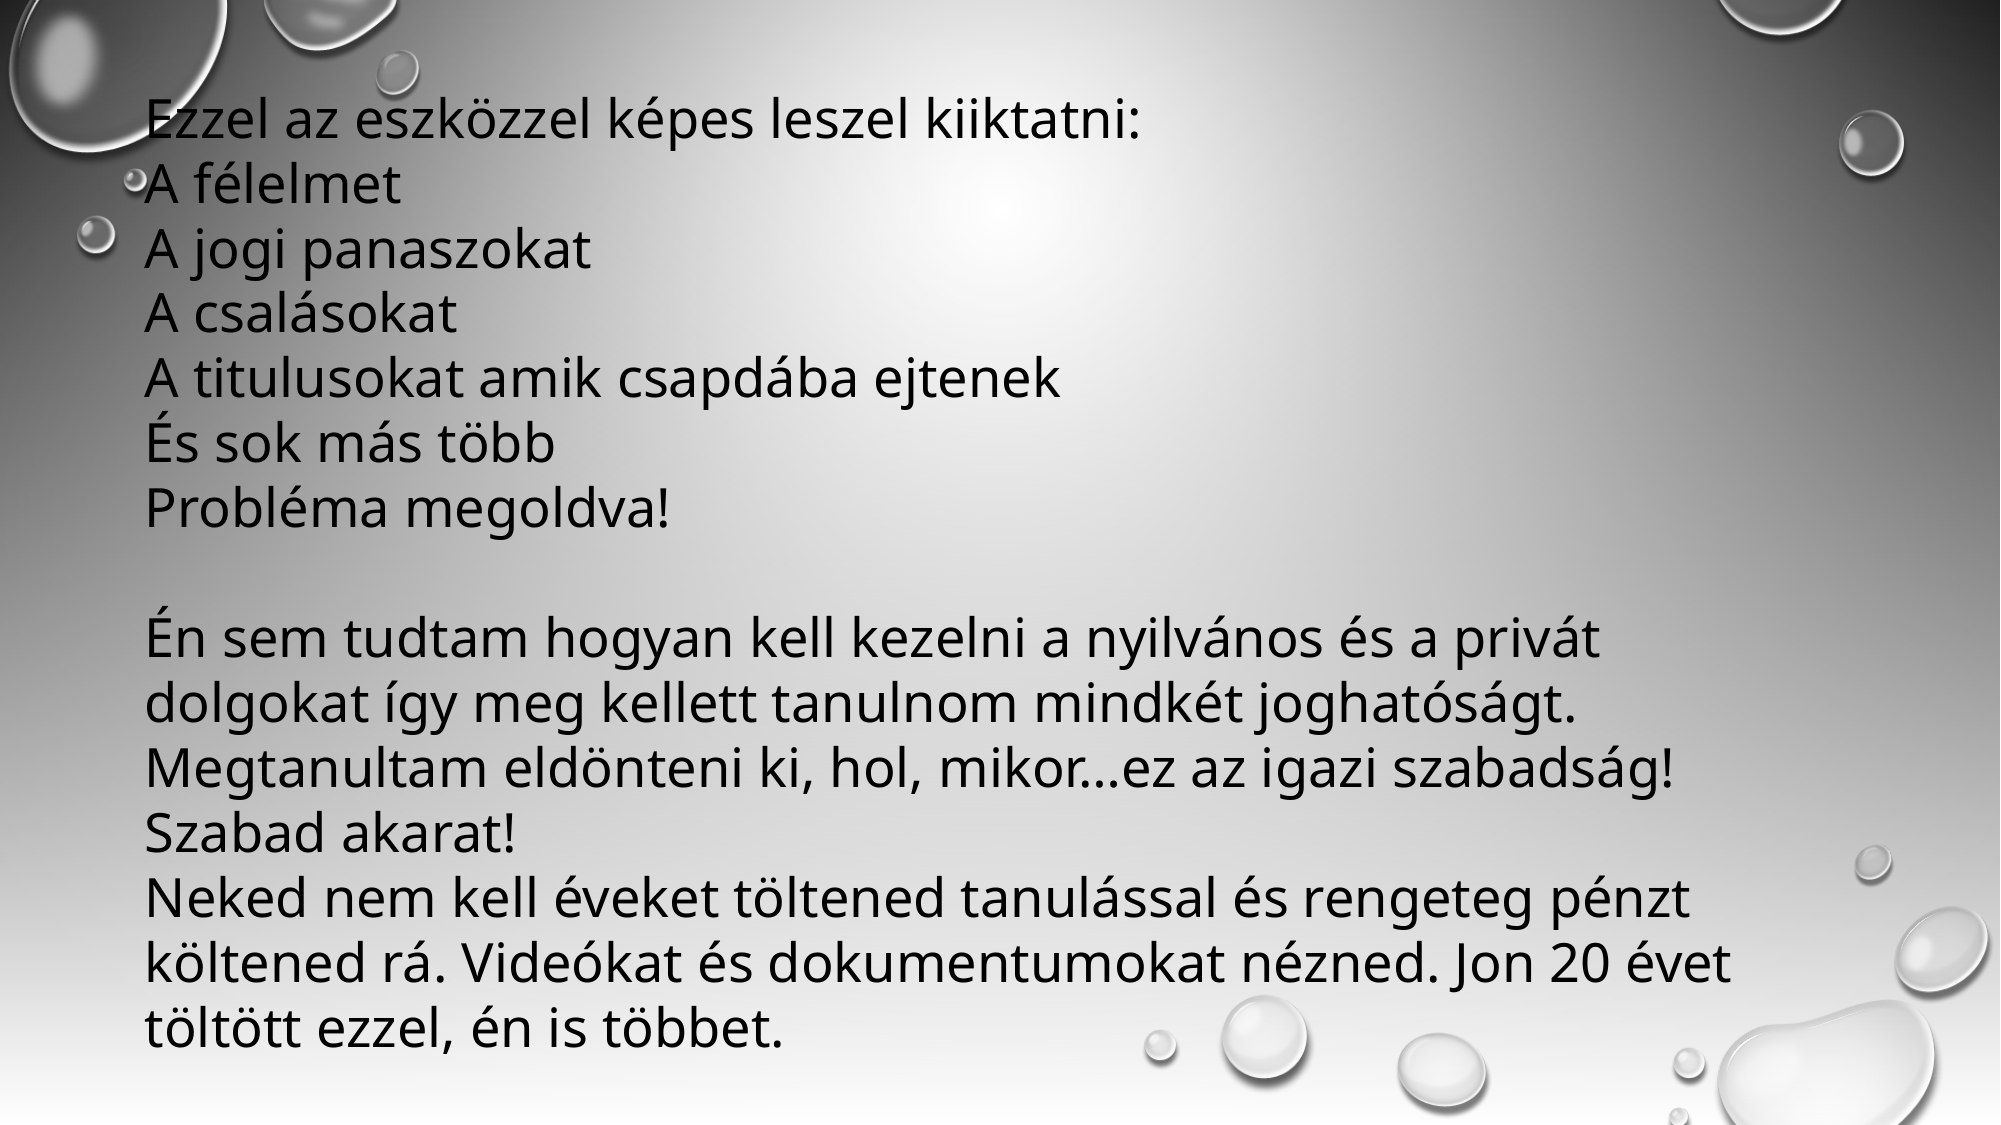

Ezzel az eszközzel képes leszel kiiktatni:
A félelmet
A jogi panaszokat
A csalásokat
A titulusokat amik csapdába ejtenek
És sok más több
Probléma megoldva!
Én sem tudtam hogyan kell kezelni a nyilvános és a privát dolgokat így meg kellett tanulnom mindkét joghatóságt.
Megtanultam eldönteni ki, hol, mikor…ez az igazi szabadság! Szabad akarat!
Neked nem kell éveket töltened tanulással és rengeteg pénzt költened rá. Videókat és dokumentumokat nézned. Jon 20 évet töltött ezzel, én is többet.